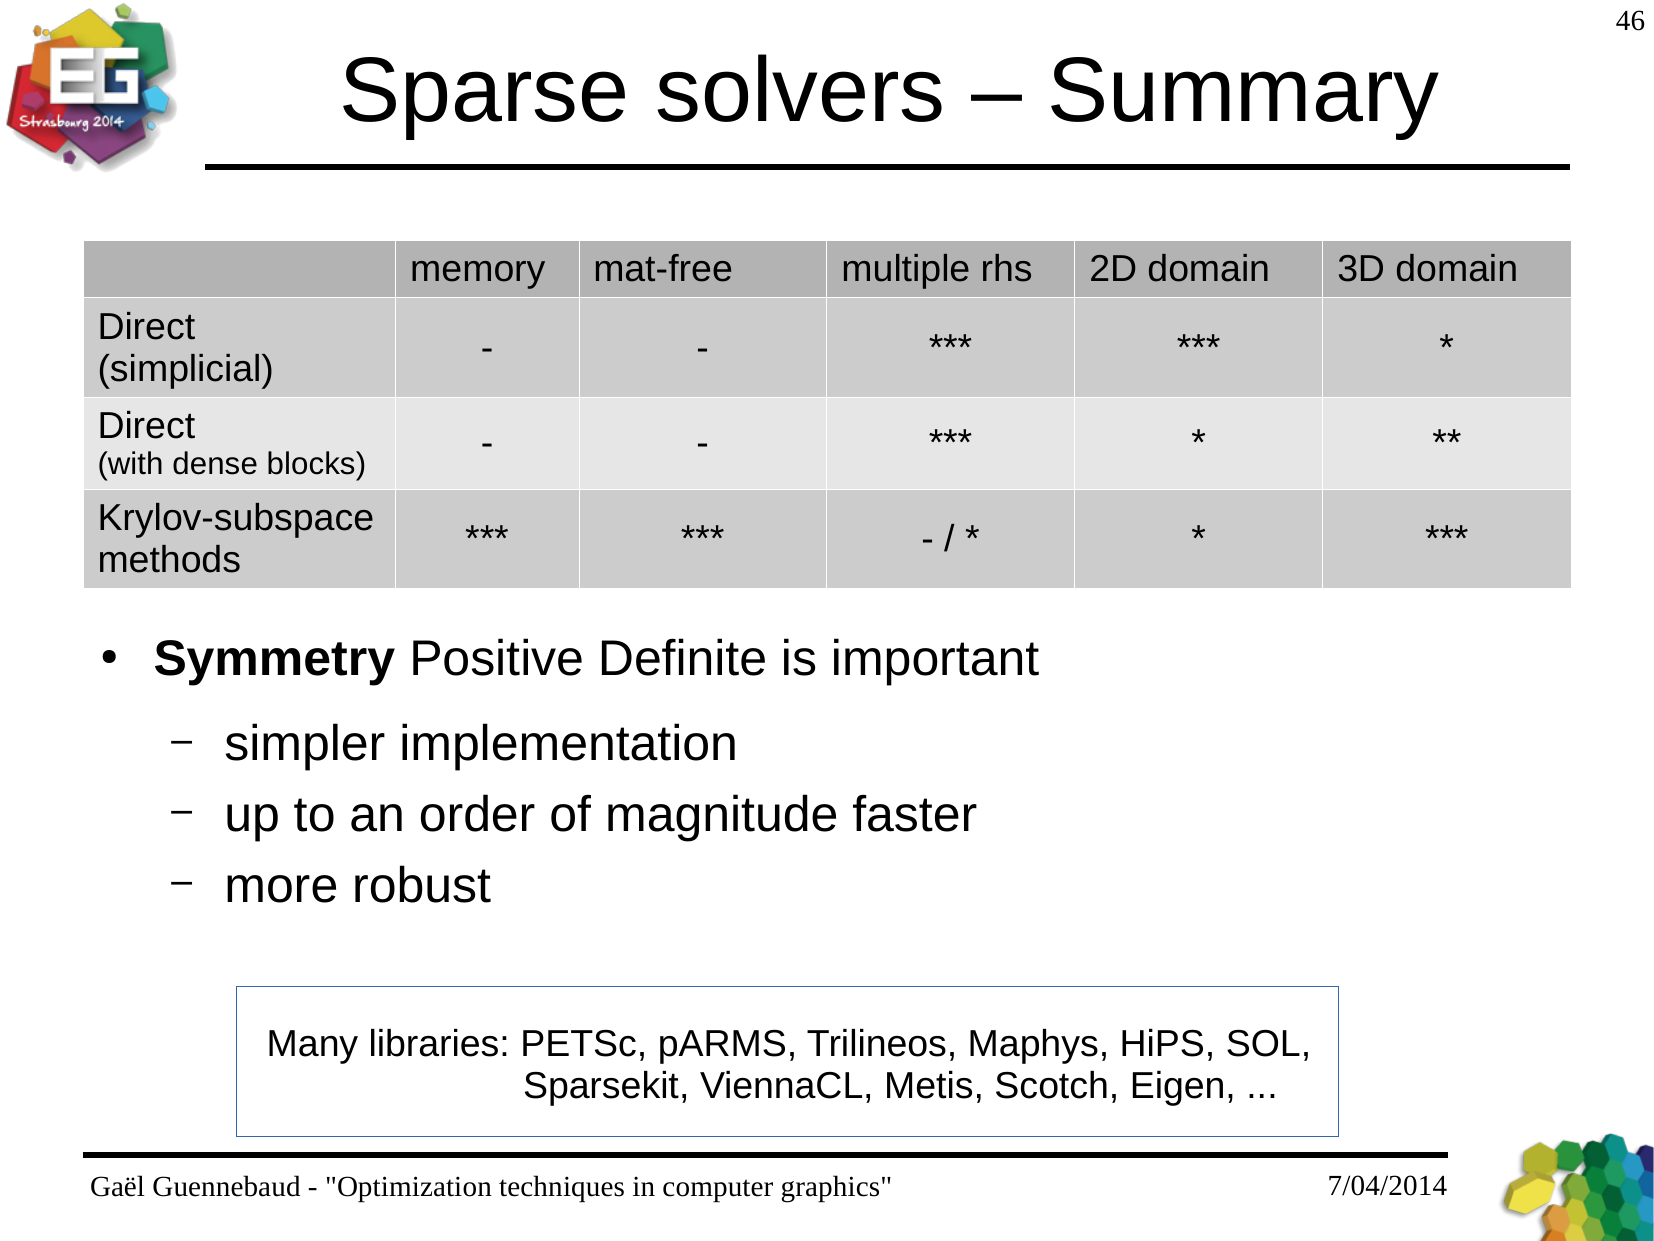

46
# Sparse solvers – Summary
| | memory | mat-free | multiple rhs | 2D domain | 3D domain |
| --- | --- | --- | --- | --- | --- |
| Direct (simplicial) | - | - | \*\*\* | \*\*\* | \* |
| Direct (with dense blocks) | - | - | \*\*\* | \* | \*\* |
| Krylov-subspace methods | \*\*\* | \*\*\* | - / \* | \* | \*\*\* |
Symmetry Positive Definite is important
simpler implementation
up to an order of magnitude faster
more robust
Many libraries: PETSc, pARMS, Trilineos, Maphys, HiPS, SOL,
			 Sparsekit, ViennaCL, Metis, Scotch, Eigen, ...
7/04/2014
Gaël Guennebaud - "Optimization techniques in computer graphics"